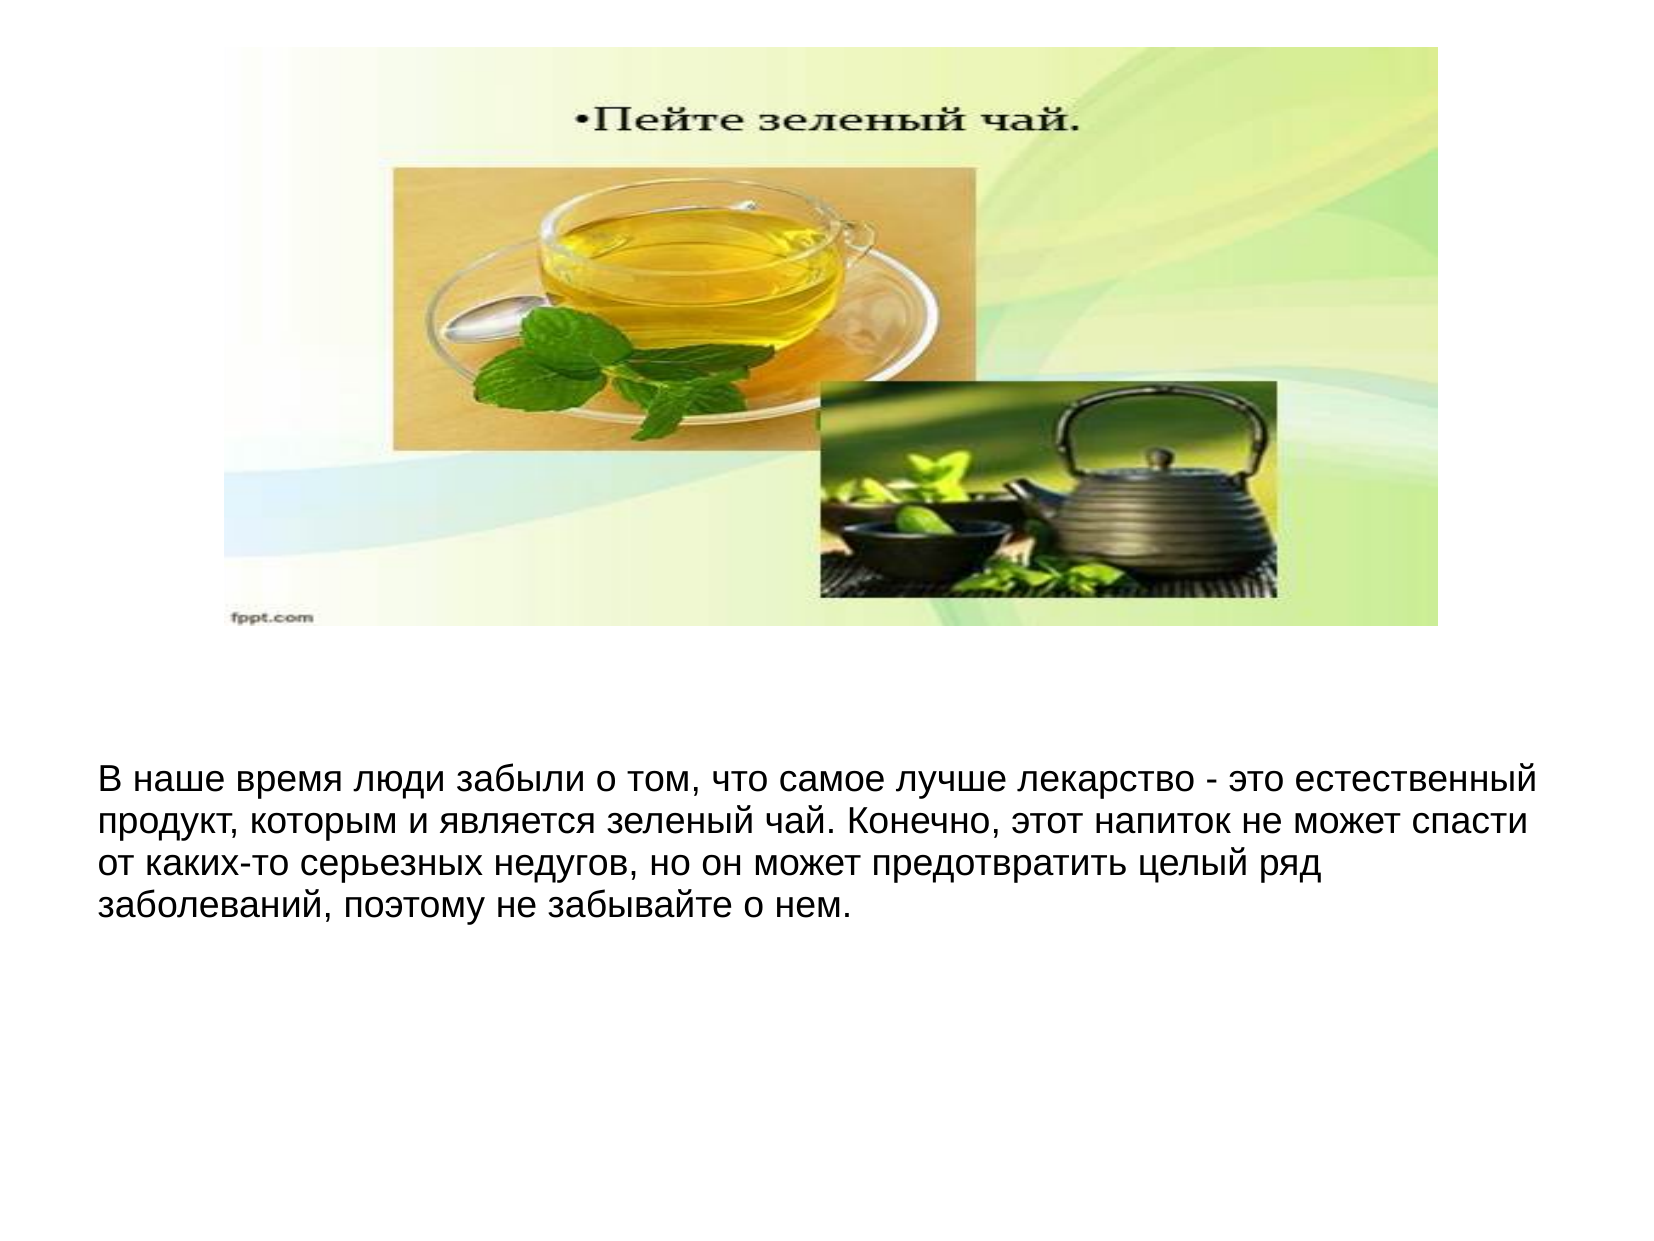

#
В наше время люди забыли о том, что самое лучше лекарство - это естественный продукт, которым и является зеленый чай. Конечно, этот напиток не может спасти от каких-то серьезных недугов, но он может предотвратить целый ряд заболеваний, поэтому не забывайте о нем.